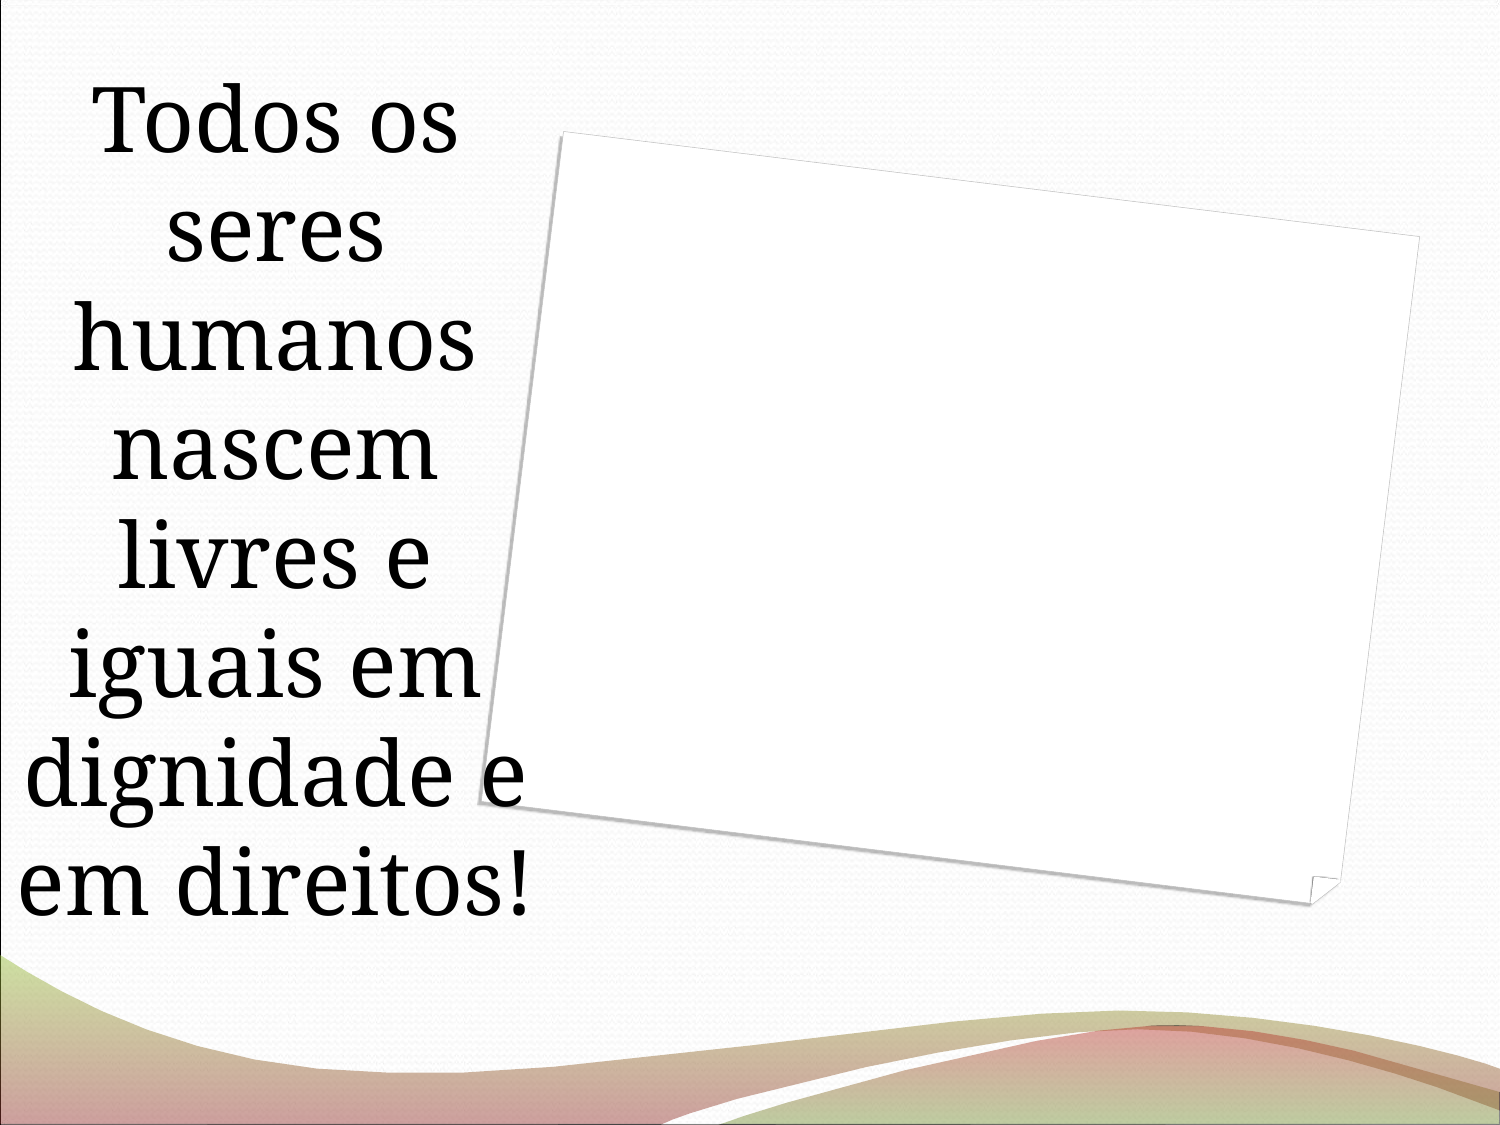

# Todos os seres humanos nascem livres e iguais em dignidade e em direitos!